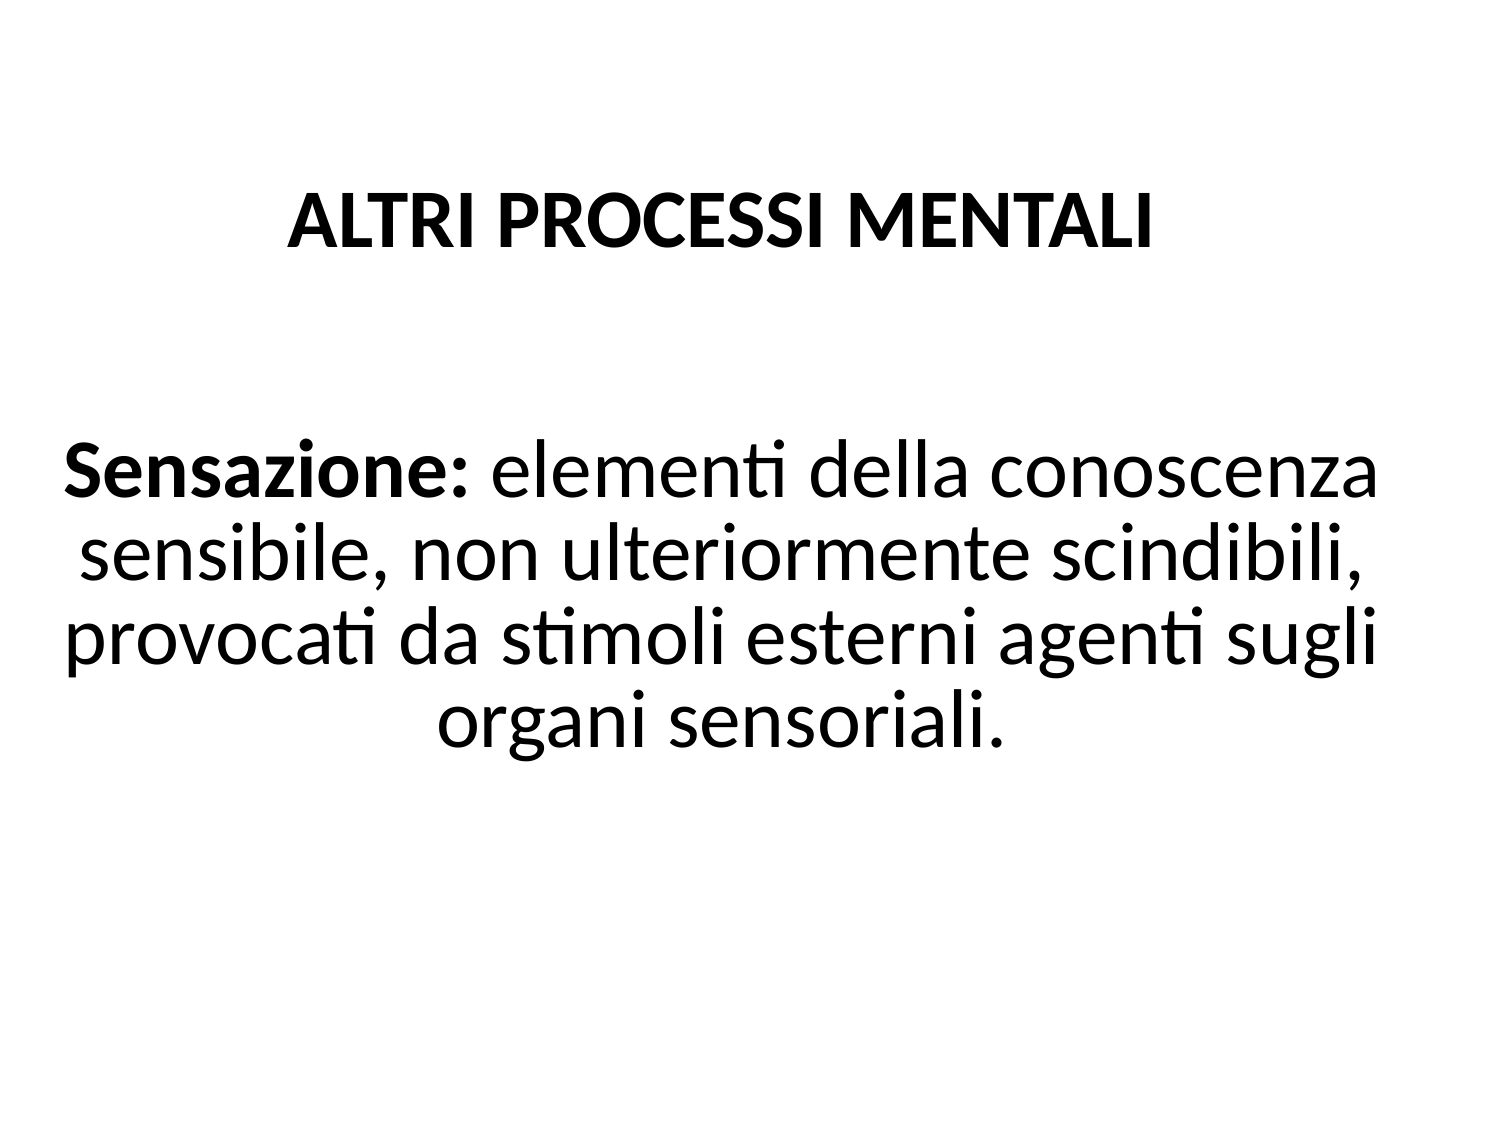

# ALTRI PROCESSI MENTALI Sensazione: elementi della conoscenza sensibile, non ulteriormente scindibili, provocati da stimoli esterni agenti sugli organi sensoriali.